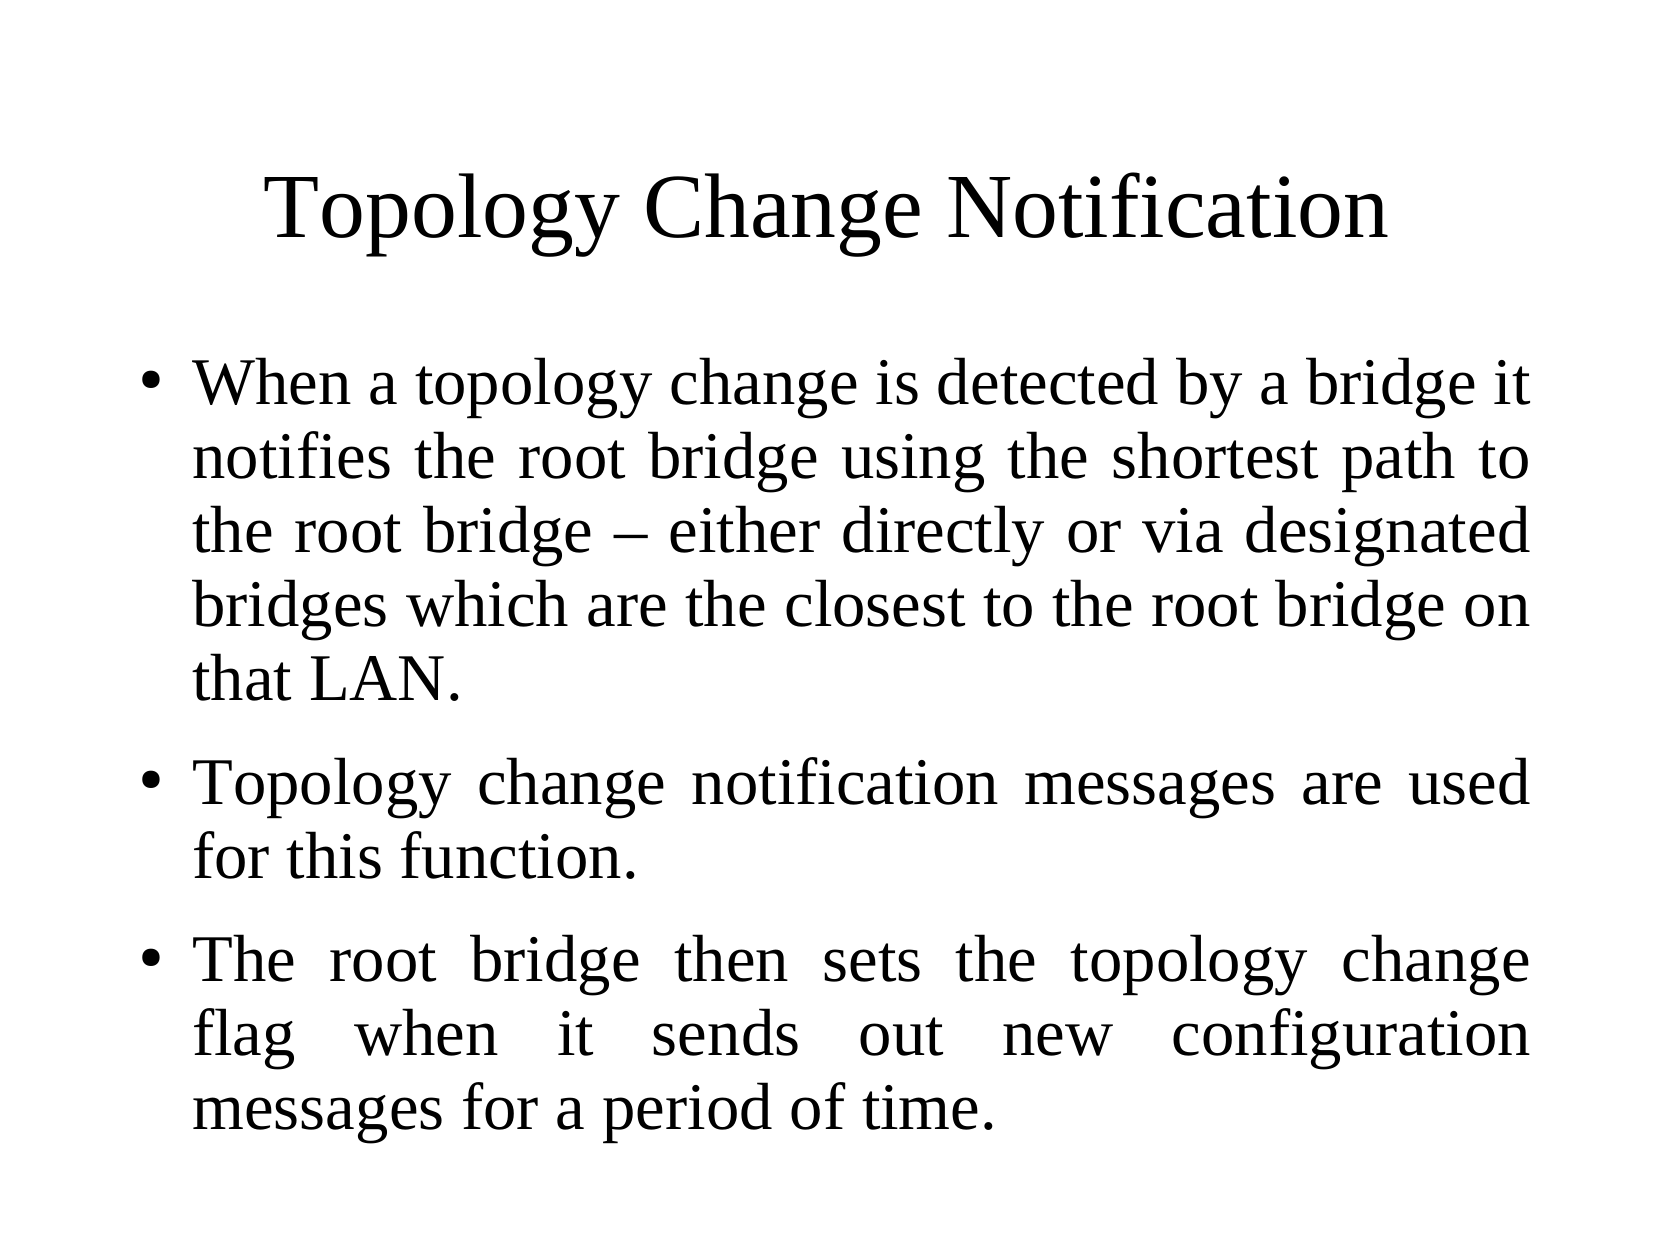

# Topology Change Notification
When a topology change is detected by a bridge it notifies the root bridge using the shortest path to the root bridge – either directly or via designated bridges which are the closest to the root bridge on that LAN.
Topology change notification messages are used for this function.
The root bridge then sets the topology change flag when it sends out new configuration messages for a period of time.